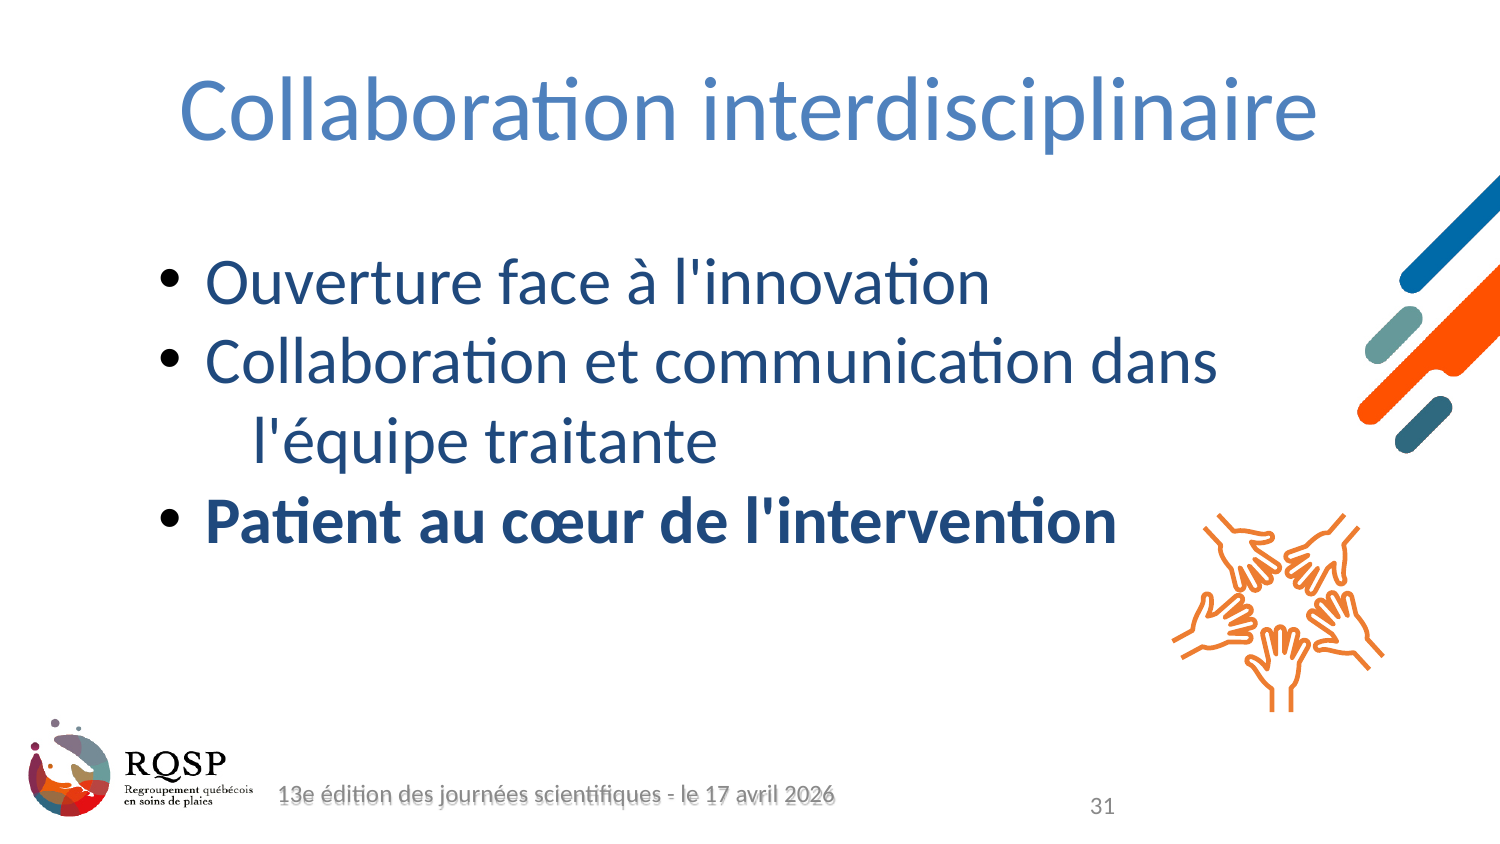

# Collaboration interdisciplinaire
Ouverture face à l'innovation
Collaboration et communication dans l'équipe traitante
Patient au cœur de l'intervention